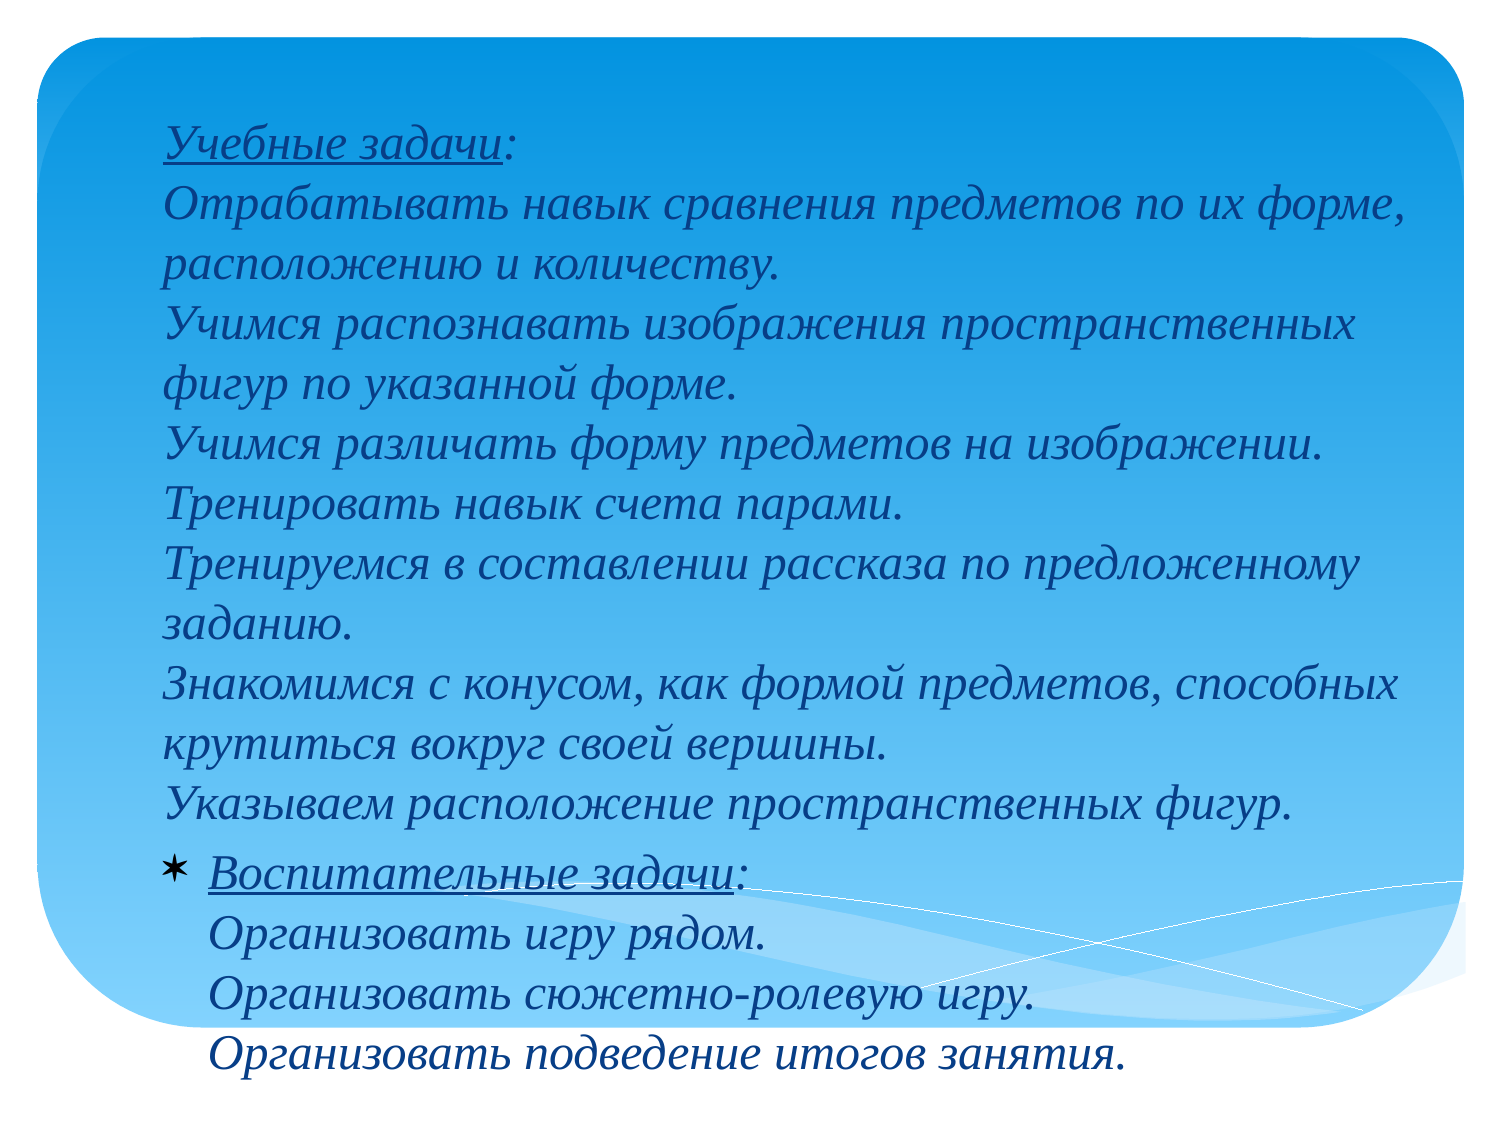

# Учебные задачи:
Отрабатывать навык сравнения предметов по их форме, расположению и количеству.
Учимся распознавать изображения пространственных фигур по указанной форме.
Учимся различать форму предметов на изображении.
Тренировать навык счета парами.
Тренируемся в составлении рассказа по предложенному заданию.
Знакомимся с конусом, как формой предметов, способных крутиться вокруг своей вершины.
Указываем расположение пространственных фигур.
Воспитательные задачи:
Организовать игру рядом.
Организовать сюжетно-ролевую игру.
Организовать подведение итогов занятия.